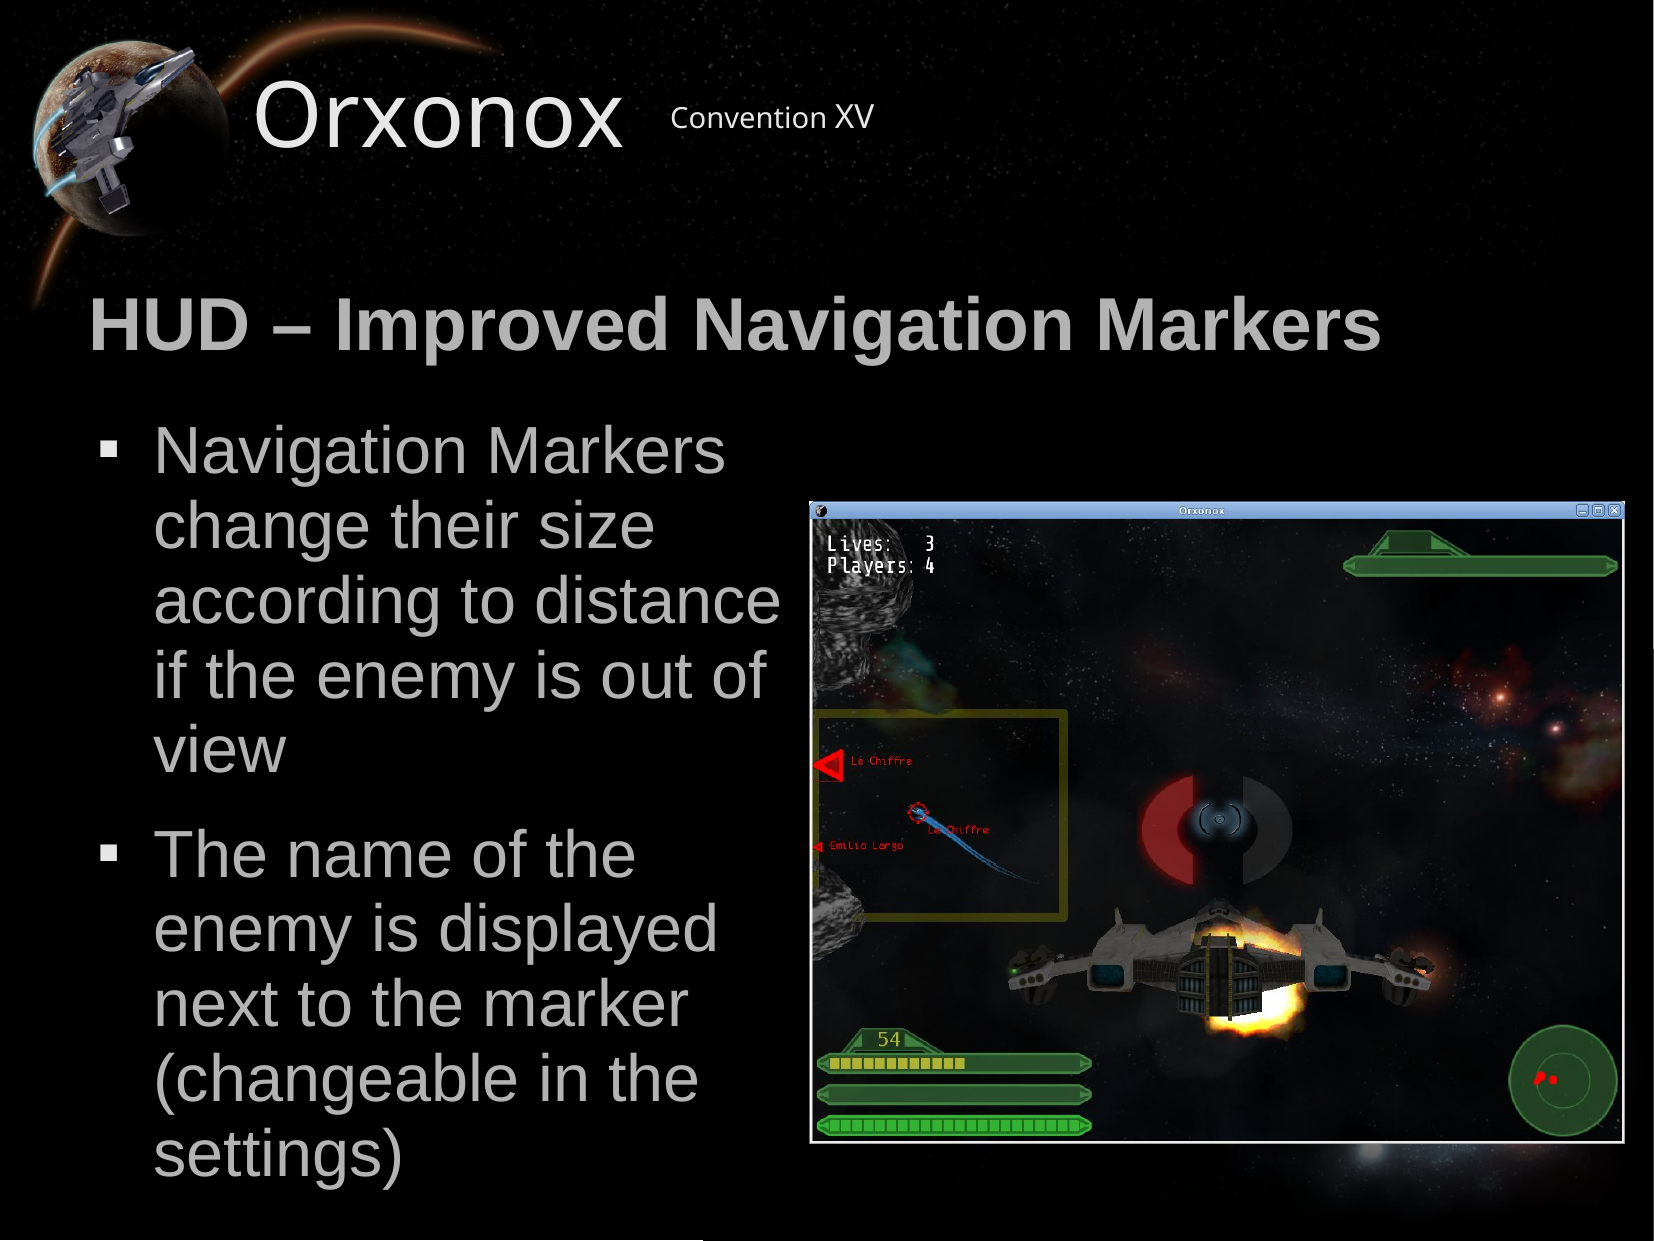

# HUD – Improved Navigation Markers
Navigation Markers change their size according to distance if the enemy is out of view
The name of the enemy is displayed next to the marker (changeable in the settings)